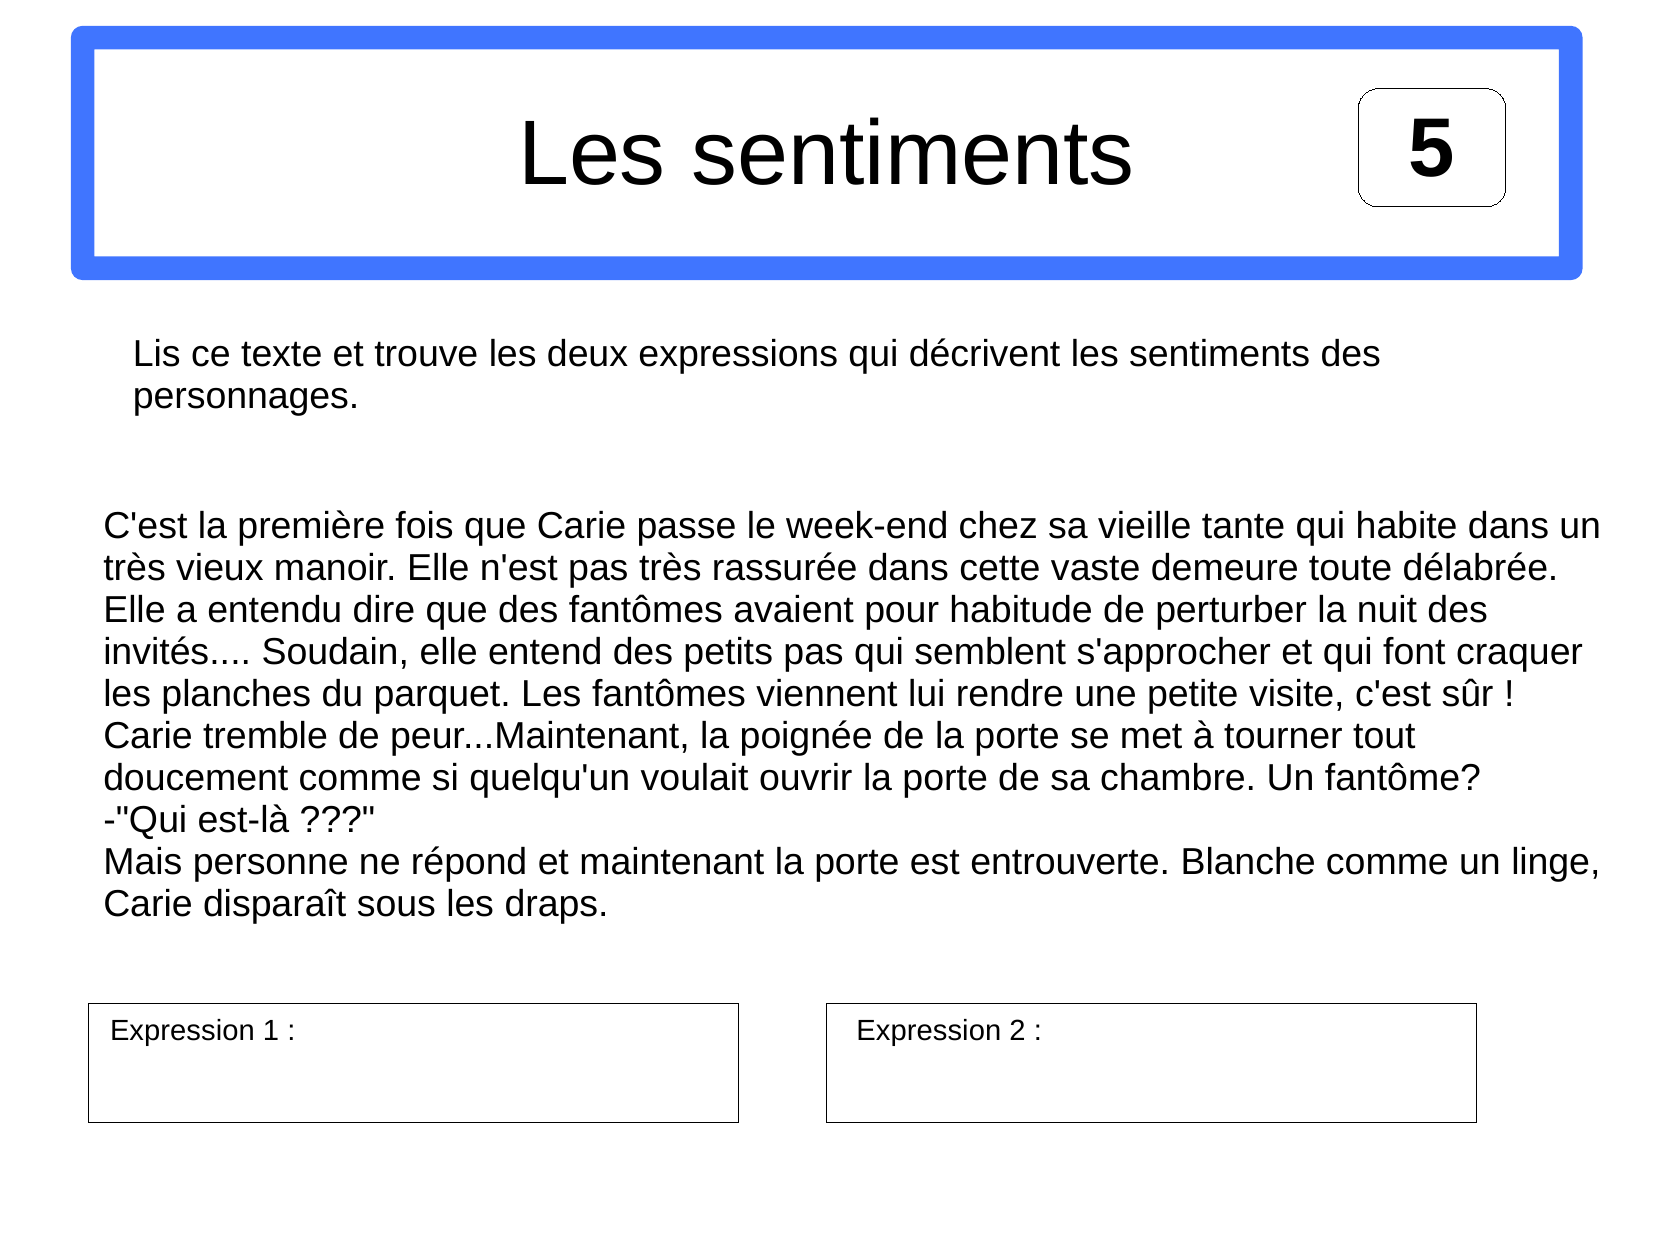

# Les sentiments
5
Lis ce texte et trouve les deux expressions qui décrivent les sentiments des personnages.
C'est la première fois que Carie passe le week-end chez sa vieille tante qui habite dans un très vieux manoir. Elle n'est pas très rassurée dans cette vaste demeure toute délabrée. Elle a entendu dire que des fantômes avaient pour habitude de perturber la nuit des invités.... Soudain, elle entend des petits pas qui semblent s'approcher et qui font craquer les planches du parquet. Les fantômes viennent lui rendre une petite visite, c'est sûr ! Carie tremble de peur...Maintenant, la poignée de la porte se met à tourner tout doucement comme si quelqu'un voulait ouvrir la porte de sa chambre. Un fantôme?
-"Qui est-là ???"
Mais personne ne répond et maintenant la porte est entrouverte. Blanche comme un linge, Carie disparaît sous les draps.
Expression 1 :
Expression 2 :